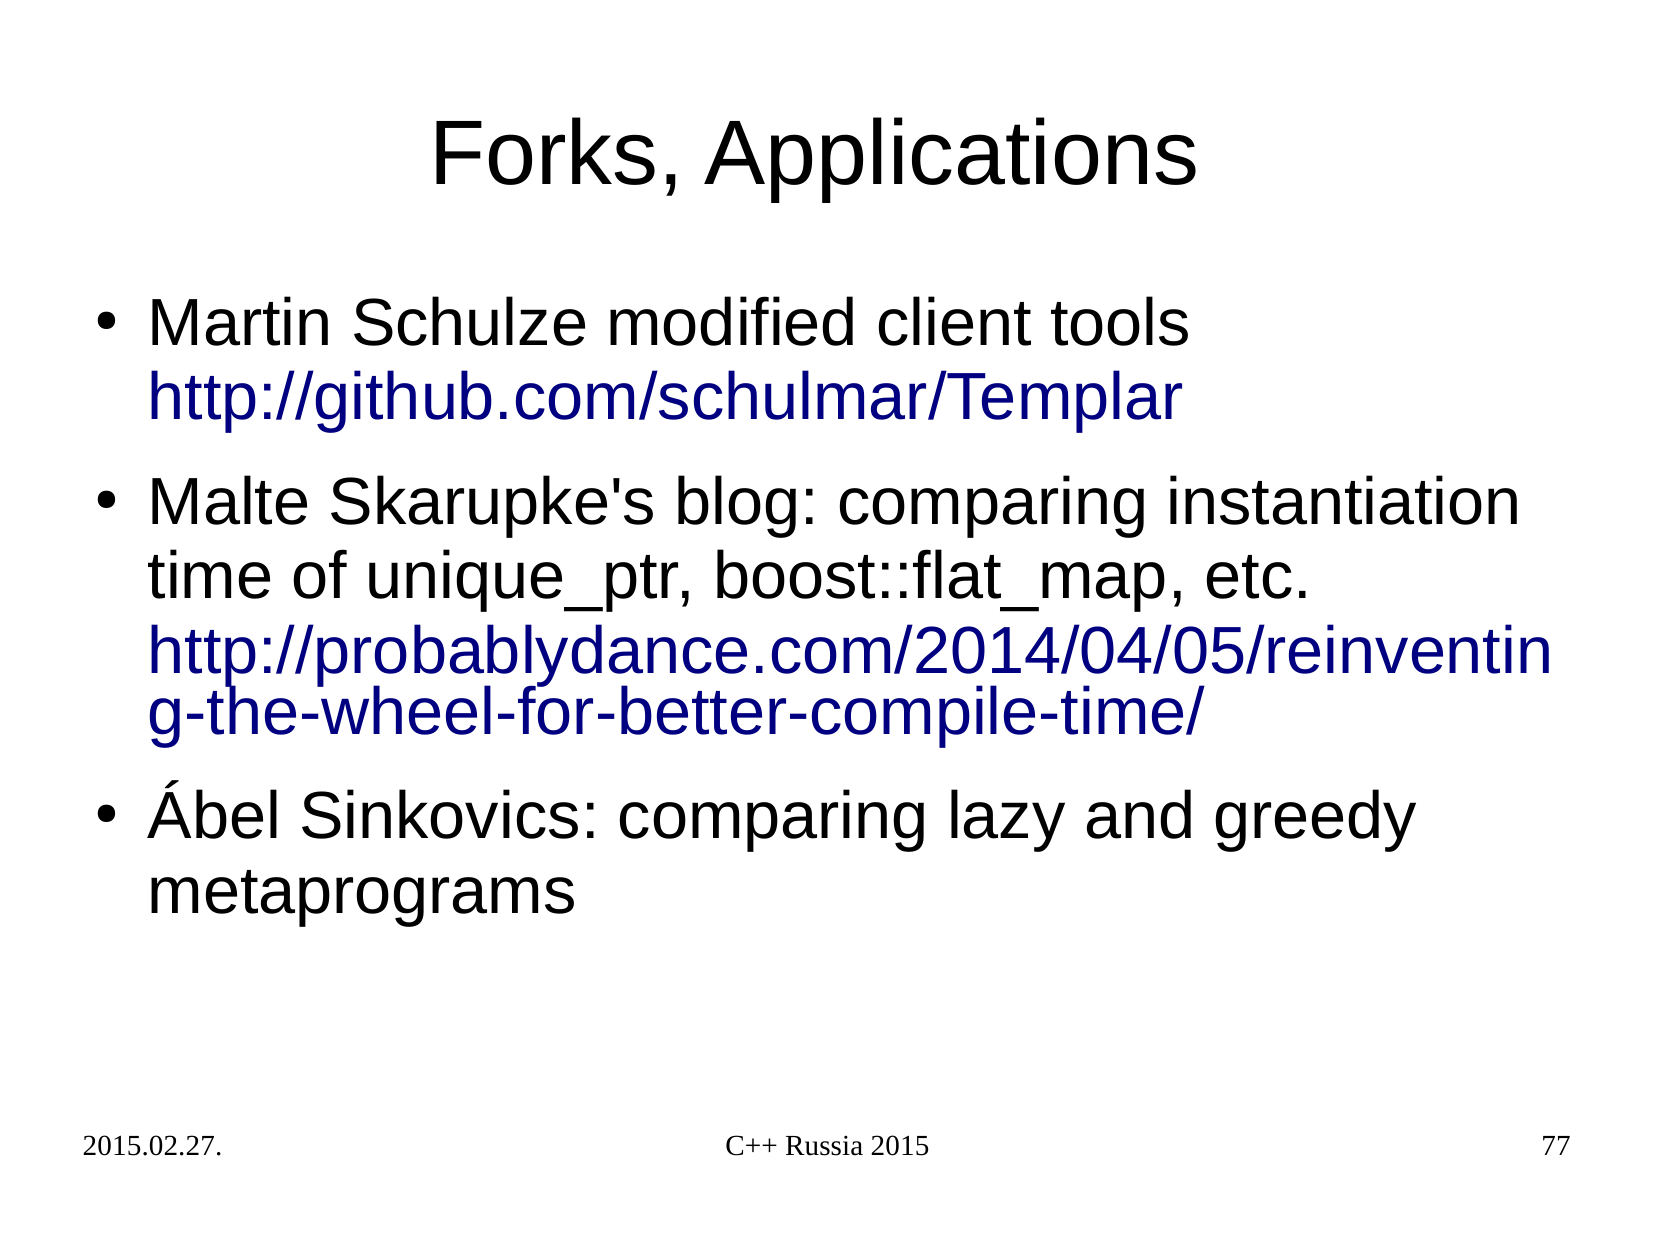

# Forks, Applications
Martin Schulze modified client tools
http://github.com/schulmar/Templar
Malte Skarupke's blog: comparing instantiation time of unique_ptr, boost::flat_map, etc. http://probablydance.com/2014/04/05/reinventing-the-wheel-for-better-compile-time/
Ábel Sinkovics: comparing lazy and greedy metaprograms
2015.02.27.
C++ Russia 2015
77